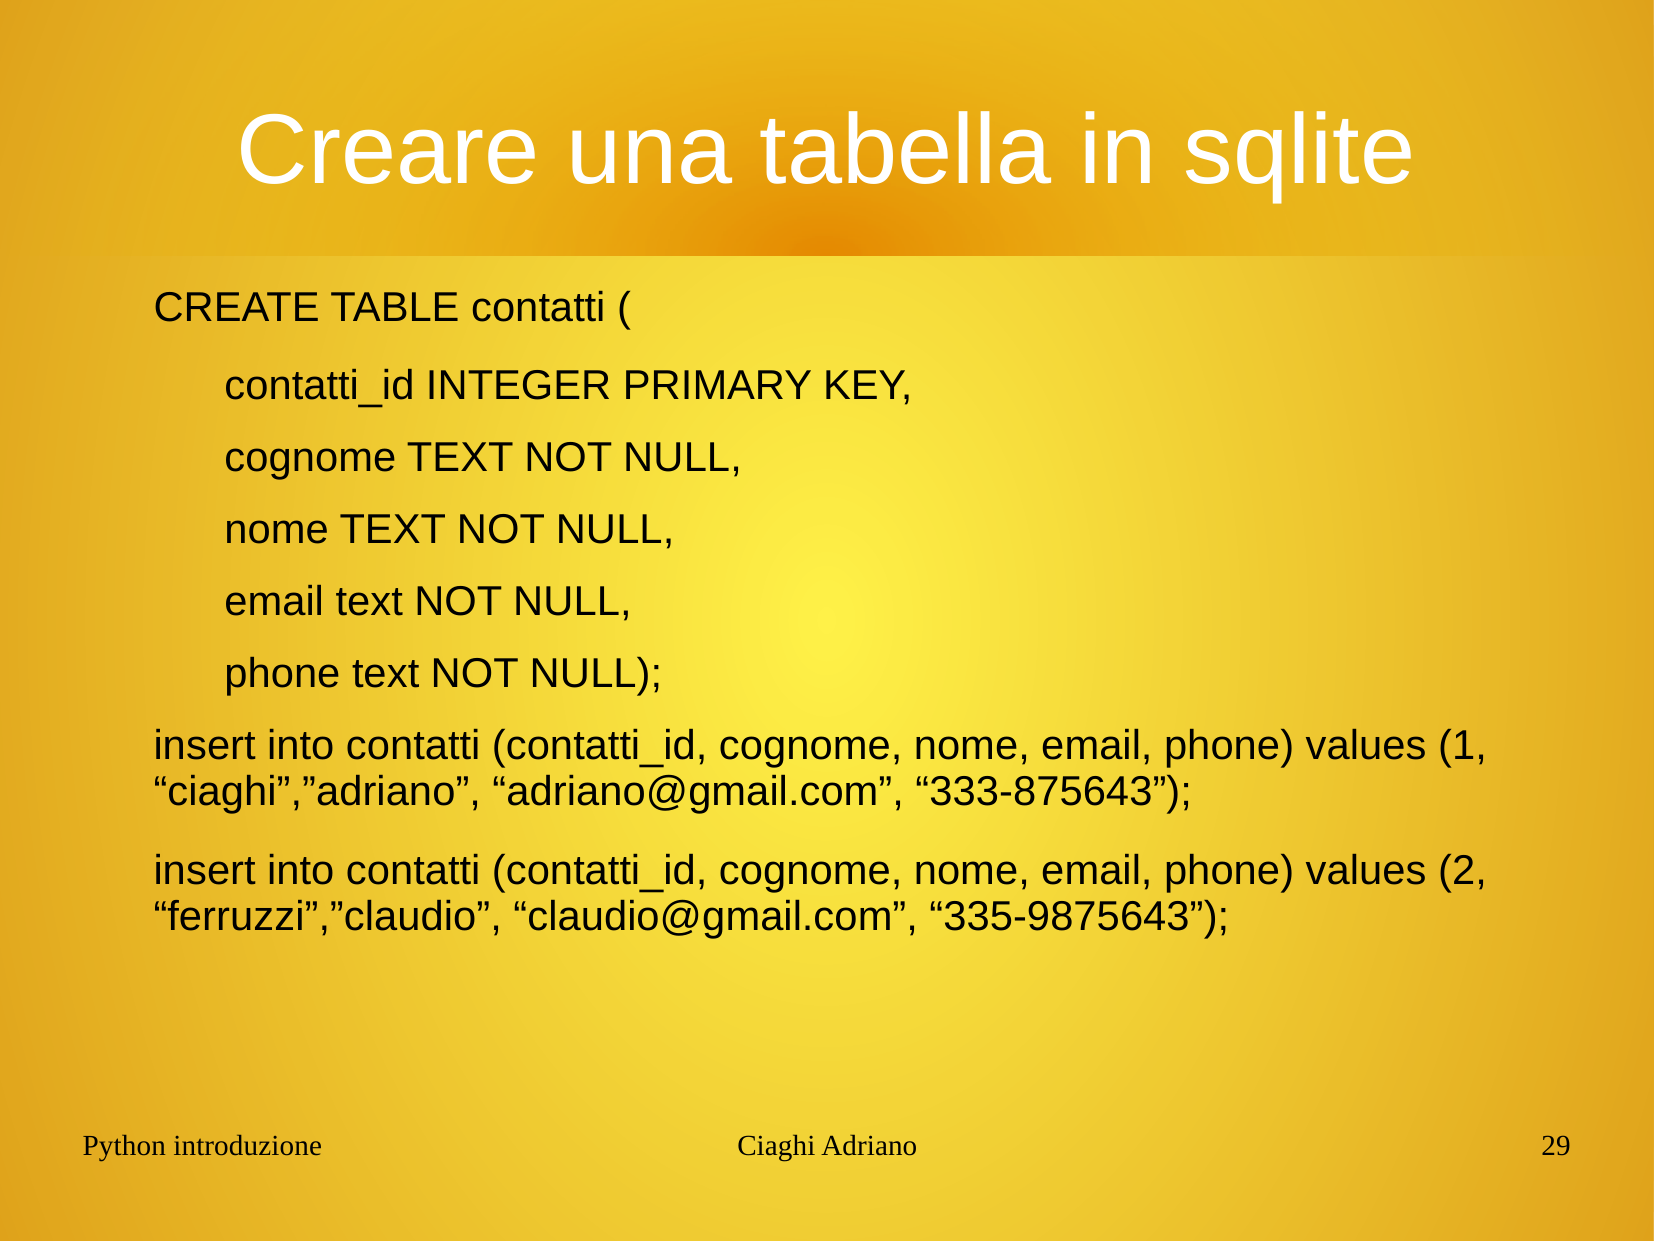

# Creare una tabella in sqlite
CREATE TABLE contatti (
contatti_id INTEGER PRIMARY KEY,
cognome TEXT NOT NULL,
nome TEXT NOT NULL,
email text NOT NULL,
phone text NOT NULL);
insert into contatti (contatti_id, cognome, nome, email, phone) values (1, “ciaghi”,”adriano”, “adriano@gmail.com”, “333-875643”);
insert into contatti (contatti_id, cognome, nome, email, phone) values (2, “ferruzzi”,”claudio”, “claudio@gmail.com”, “335-9875643”);
Python introduzione
Ciaghi Adriano
29